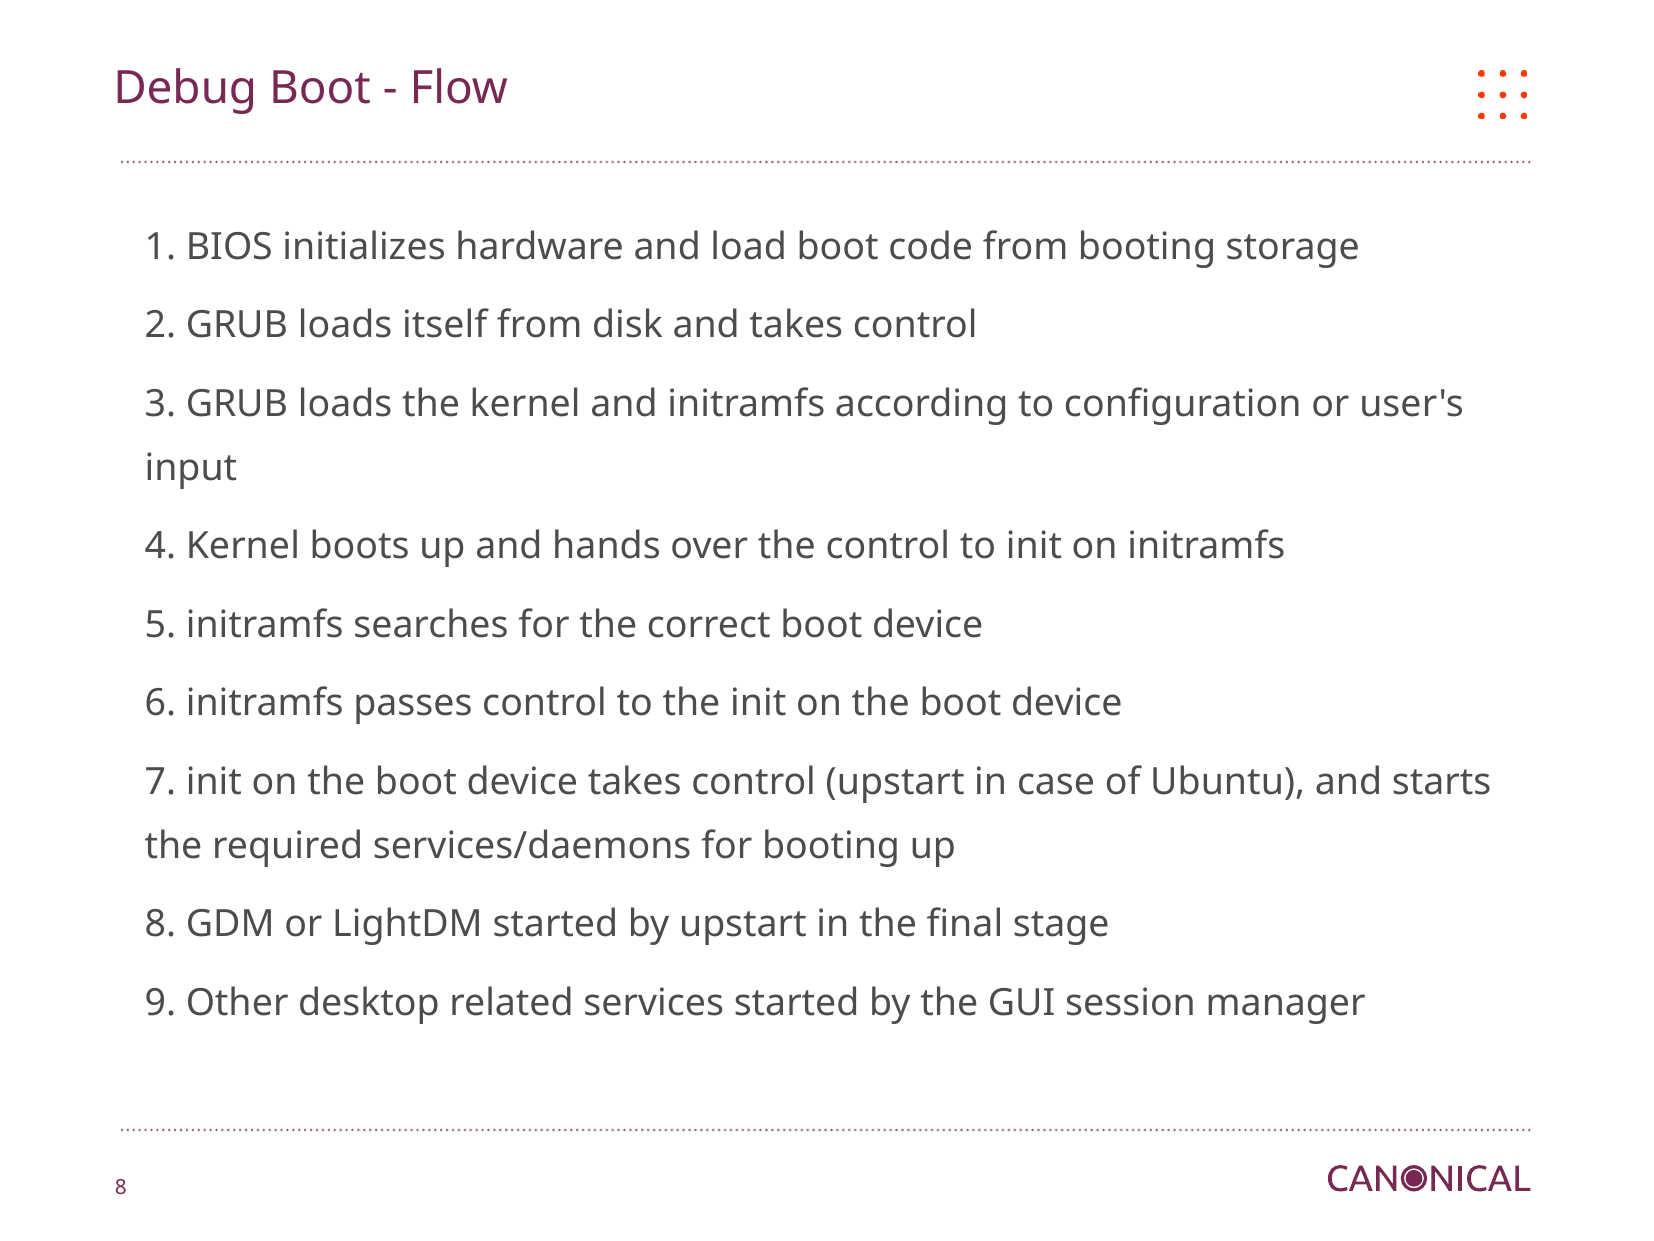

# Debug Boot - Flow
1. BIOS initializes hardware and load boot code from booting storage
2. GRUB loads itself from disk and takes control
3. GRUB loads the kernel and initramfs according to configuration or user's input
4. Kernel boots up and hands over the control to init on initramfs
5. initramfs searches for the correct boot device
6. initramfs passes control to the init on the boot device
7. init on the boot device takes control (upstart in case of Ubuntu), and starts the required services/daemons for booting up
8. GDM or LightDM started by upstart in the final stage
9. Other desktop related services started by the GUI session manager